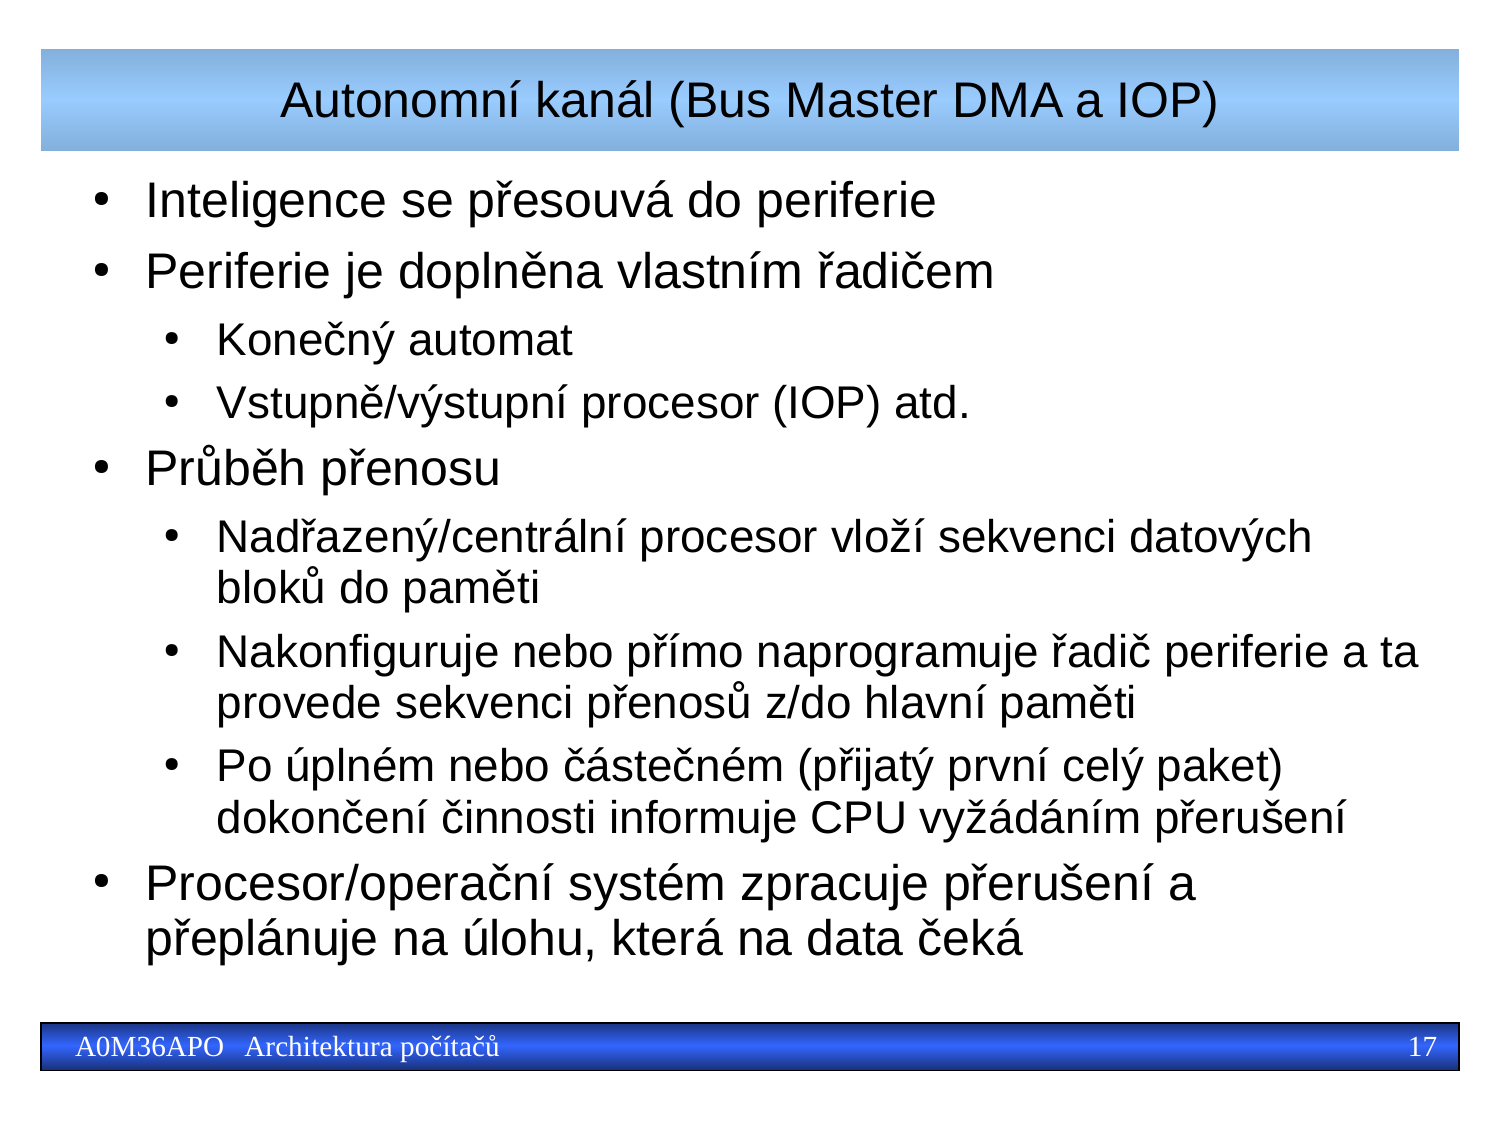

# Autonomní kanál (Bus Master DMA a IOP)
Inteligence se přesouvá do periferie
Periferie je doplněna vlastním řadičem
Konečný automat
Vstupně/výstupní procesor (IOP) atd.
Průběh přenosu
Nadřazený/centrální procesor vloží sekvenci datových bloků do paměti
Nakonfiguruje nebo přímo naprogramuje řadič periferie a ta provede sekvenci přenosů z/do hlavní paměti
Po úplném nebo částečném (přijatý první celý paket) dokončení činnosti informuje CPU vyžádáním přerušení
Procesor/operační systém zpracuje přerušení a přeplánuje na úlohu, která na data čeká
A0M36APO Architektura počítačů
17